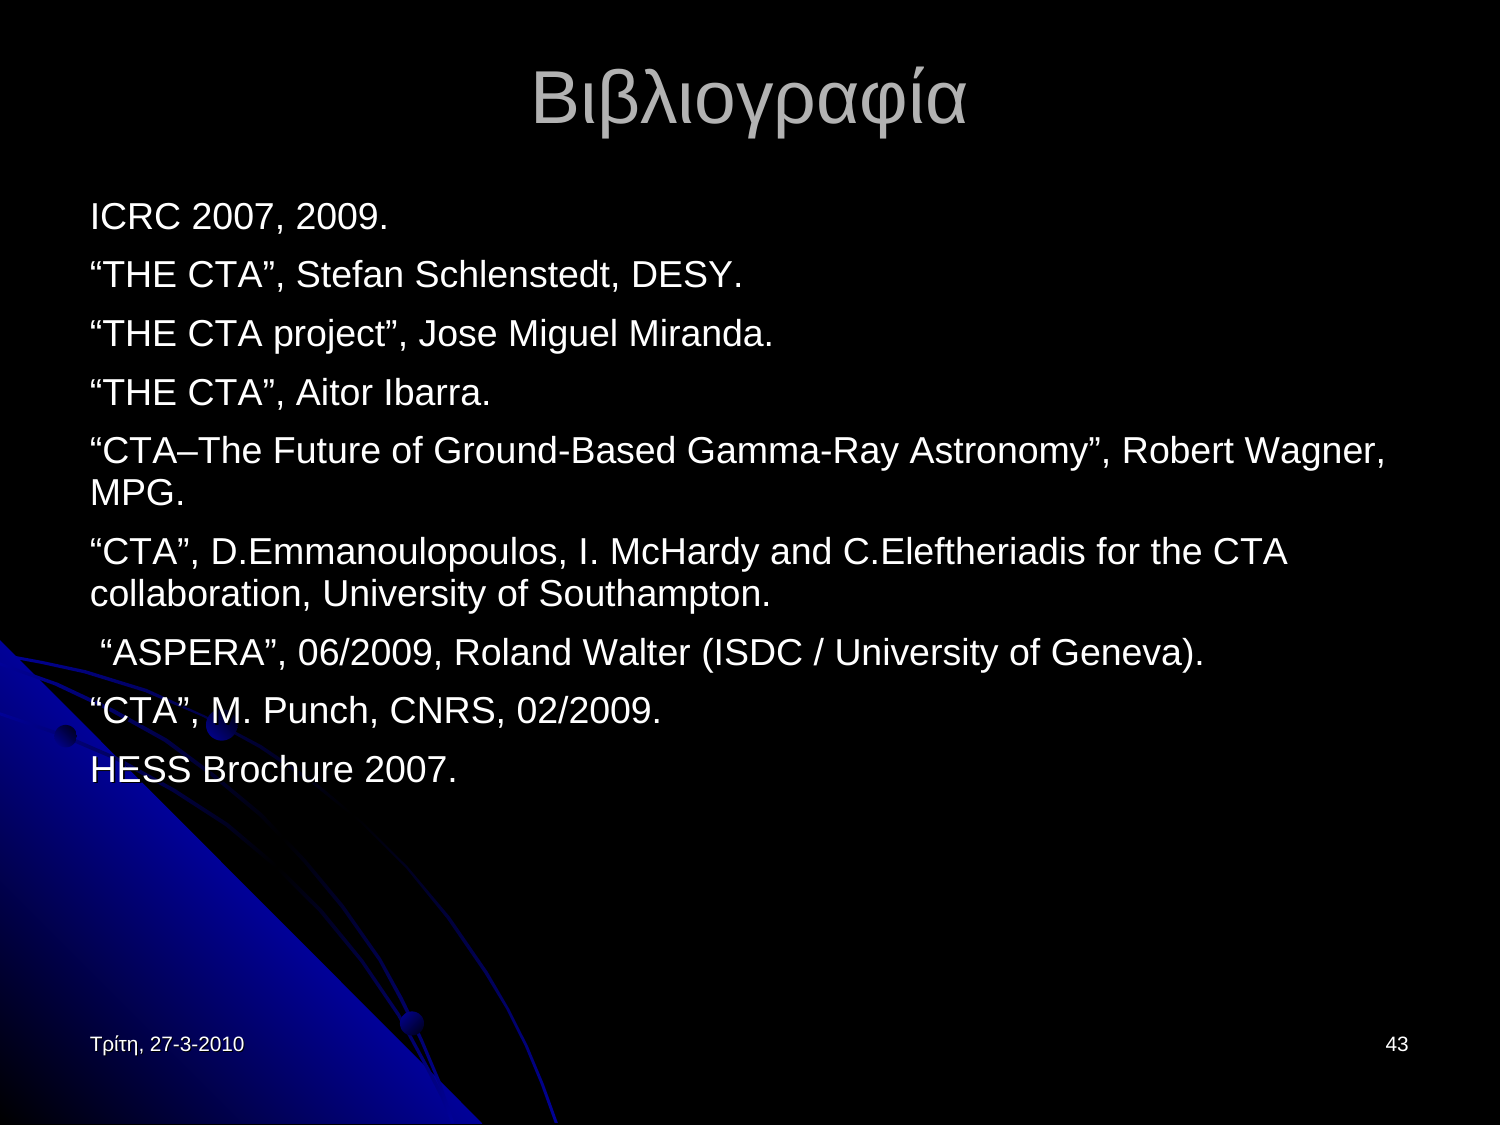

# Βιβλιογραφία
ICRC 2007, 2009.
“THE CTA”, Stefan Schlenstedt, DESY.
“THE CTA project”, Jose Miguel Miranda.
“ΤΗΕ CTA”, Aitor Ibarra.
“CTA–The Future of Ground-Based Gamma-Ray Astronomy”, Robert Wagner, MPG.
“CTA”, D.Emmanoulopoulos, I. McHardy and C.Eleftheriadis for the CTA collaboration, University of Southampton.
 “ASPERA”, 06/2009, Roland Walter (ISDC / University of Geneva).
“CTA”, M. Punch, CNRS, 02/2009.
HESS Brochure 2007.
Τρίτη, 27-3-2010
43